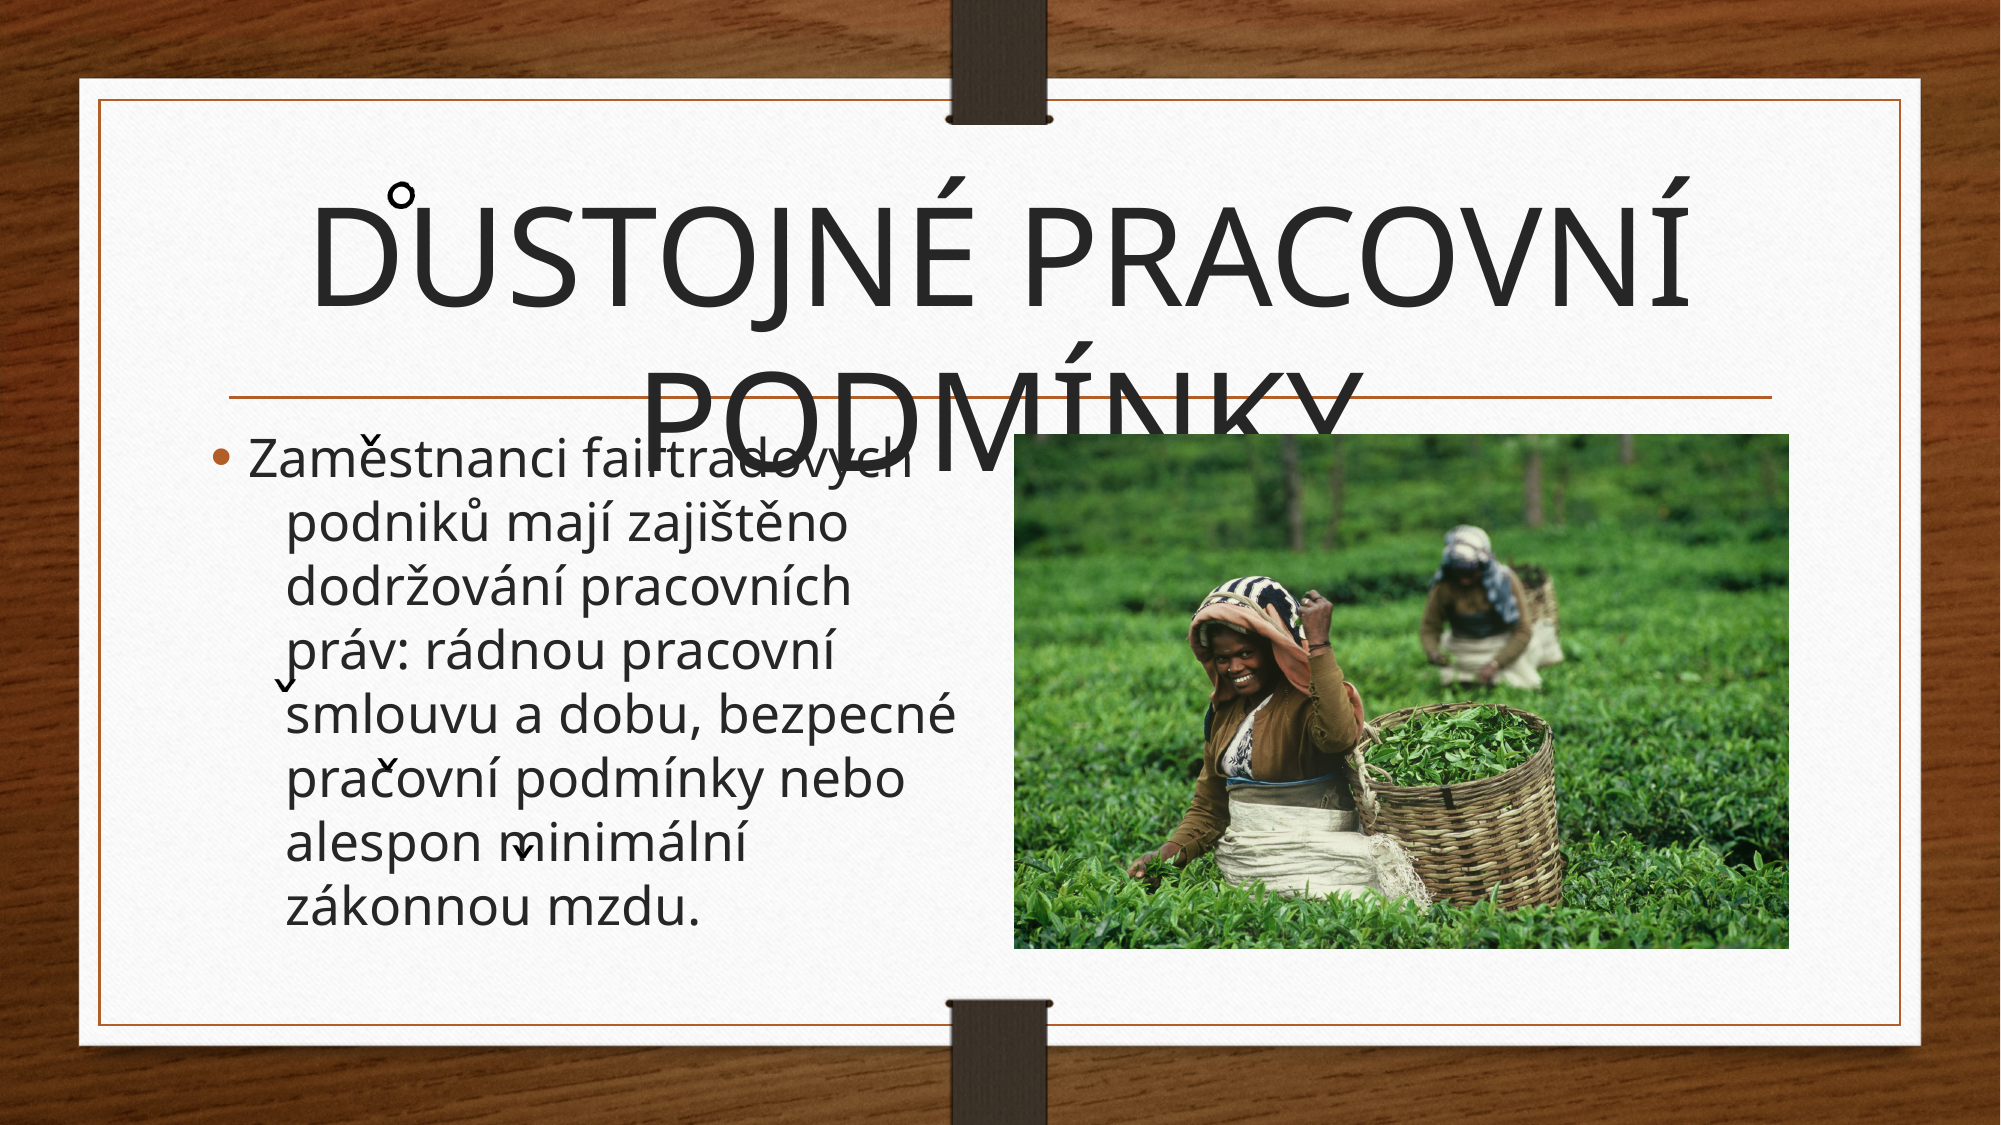

# DUSTOJNÉ PRACOVNÍ PODMÍNKY
Zamestnanci fairtradových podniků mají zajištěno dodržování pracovních práv: rádnou pracovní smlouvu a dobu, bezpecné pracovní podmínky nebo alespon minimální zákonnou mzdu.